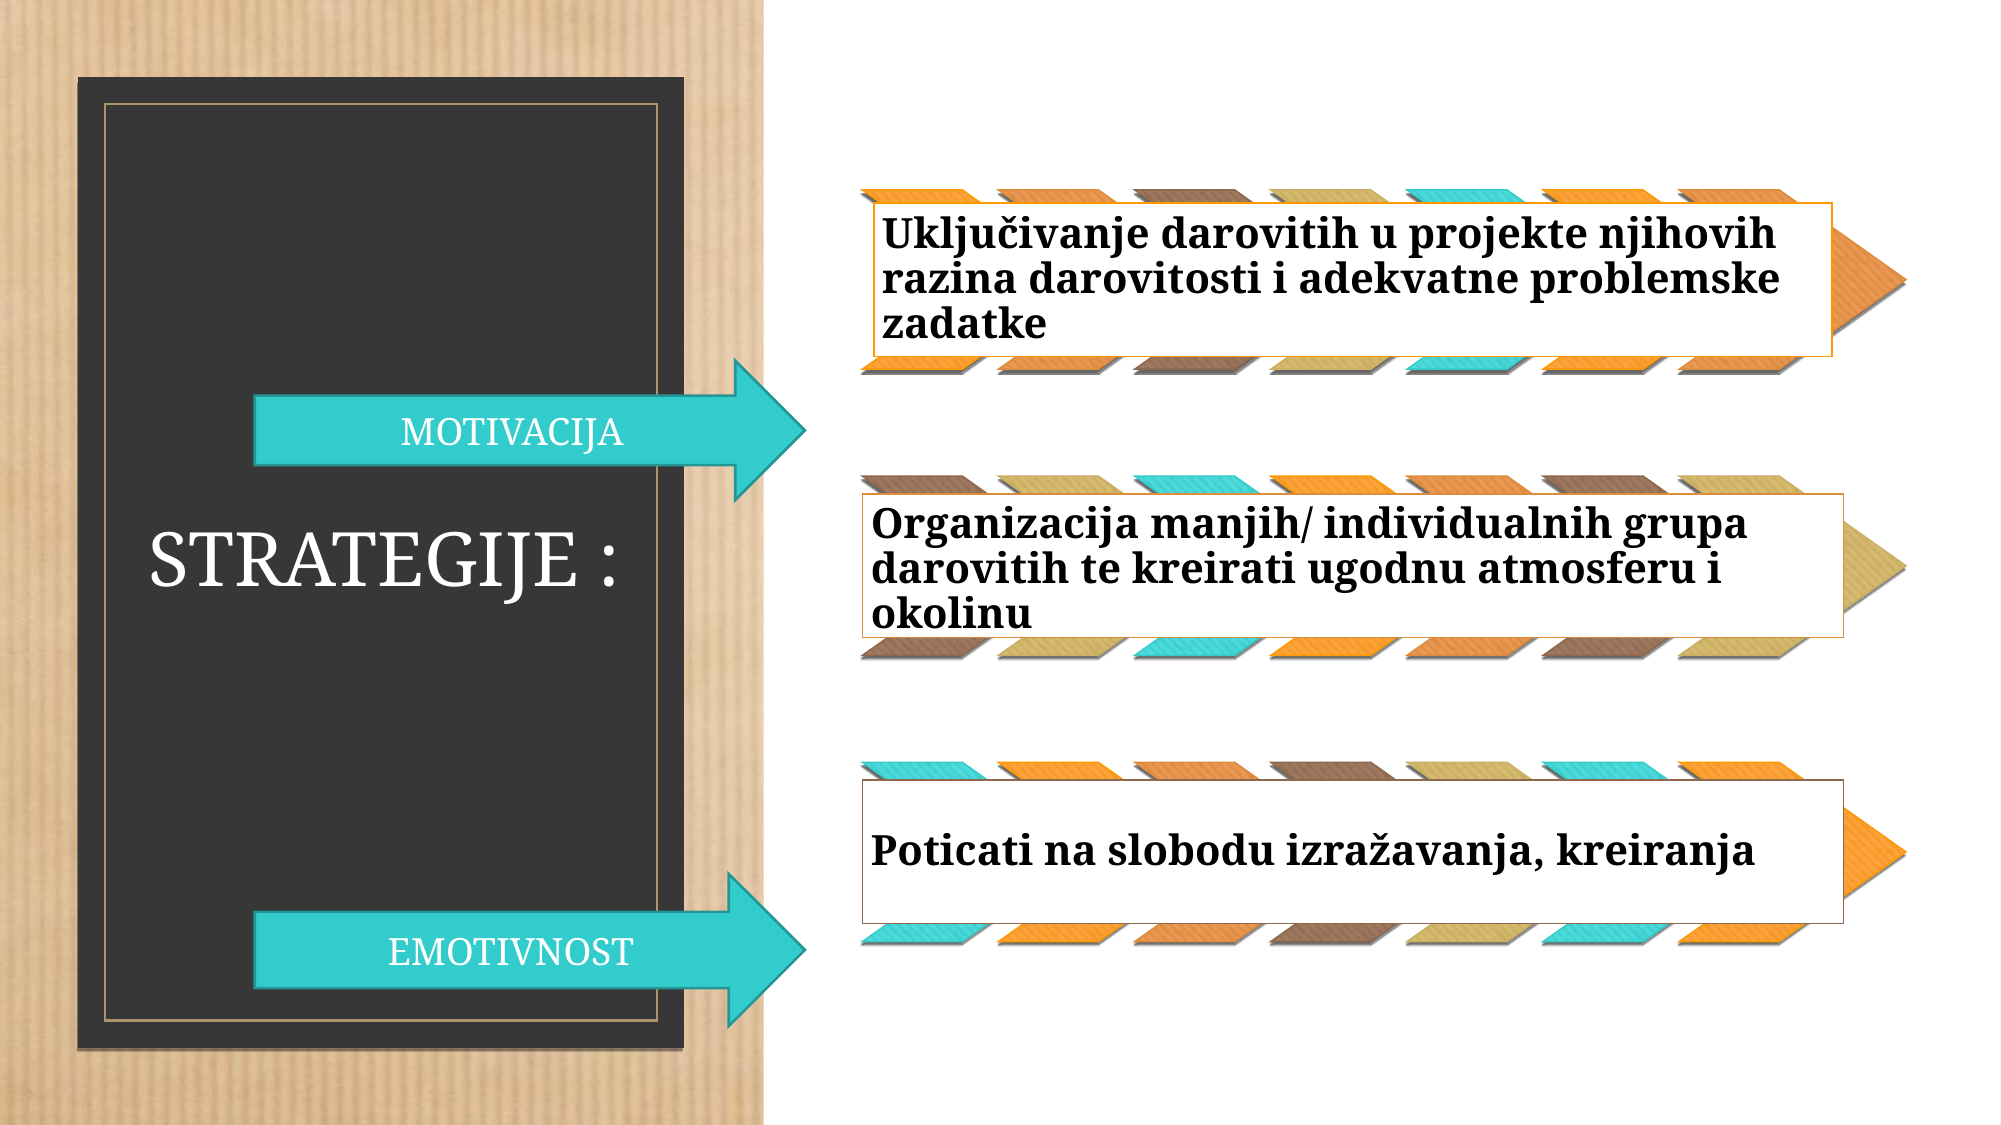

Uključivanje darovitih u projekte njihovih razina darovitosti i adekvatne problemske zadatke
Organizacija manjih/ individualnih grupa darovitih te kreirati ugodnu atmosferu i okolinu
Poticati na slobodu izražavanja, kreiranja
# STRATEGIJE :
MOTIVACIJA
EMOTIVNOST